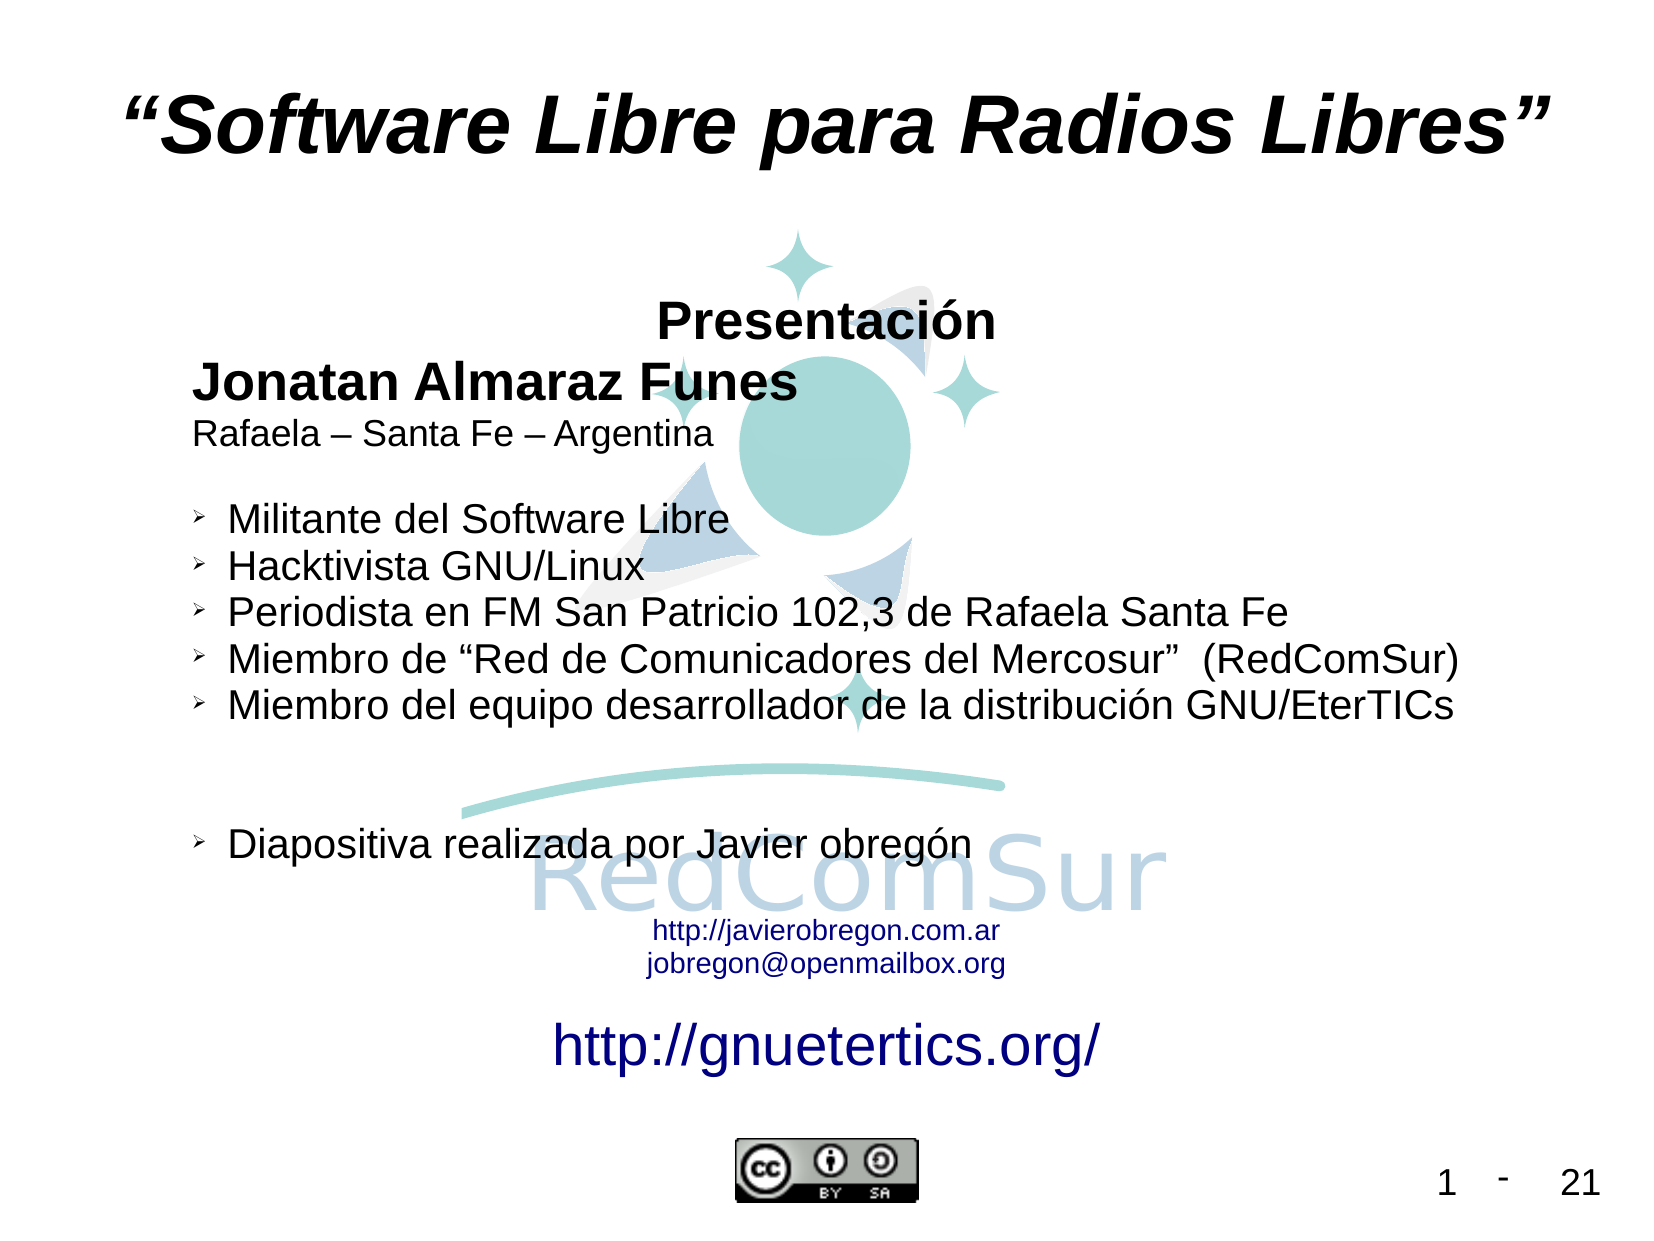

# “Software Libre para Radios Libres”
Presentación
Jonatan Almaraz Funes
Rafaela – Santa Fe – Argentina
Militante del Software Libre
Hacktivista GNU/Linux
Periodista en FM San Patricio 102,3 de Rafaela Santa Fe
Miembro de “Red de Comunicadores del Mercosur” (RedComSur)
Miembro del equipo desarrollador de la distribución GNU/EterTICs
Diapositiva realizada por Javier obregón
http://javierobregon.com.ar
jobregon@openmailbox.org
http://gnuetertics.org/
-
21